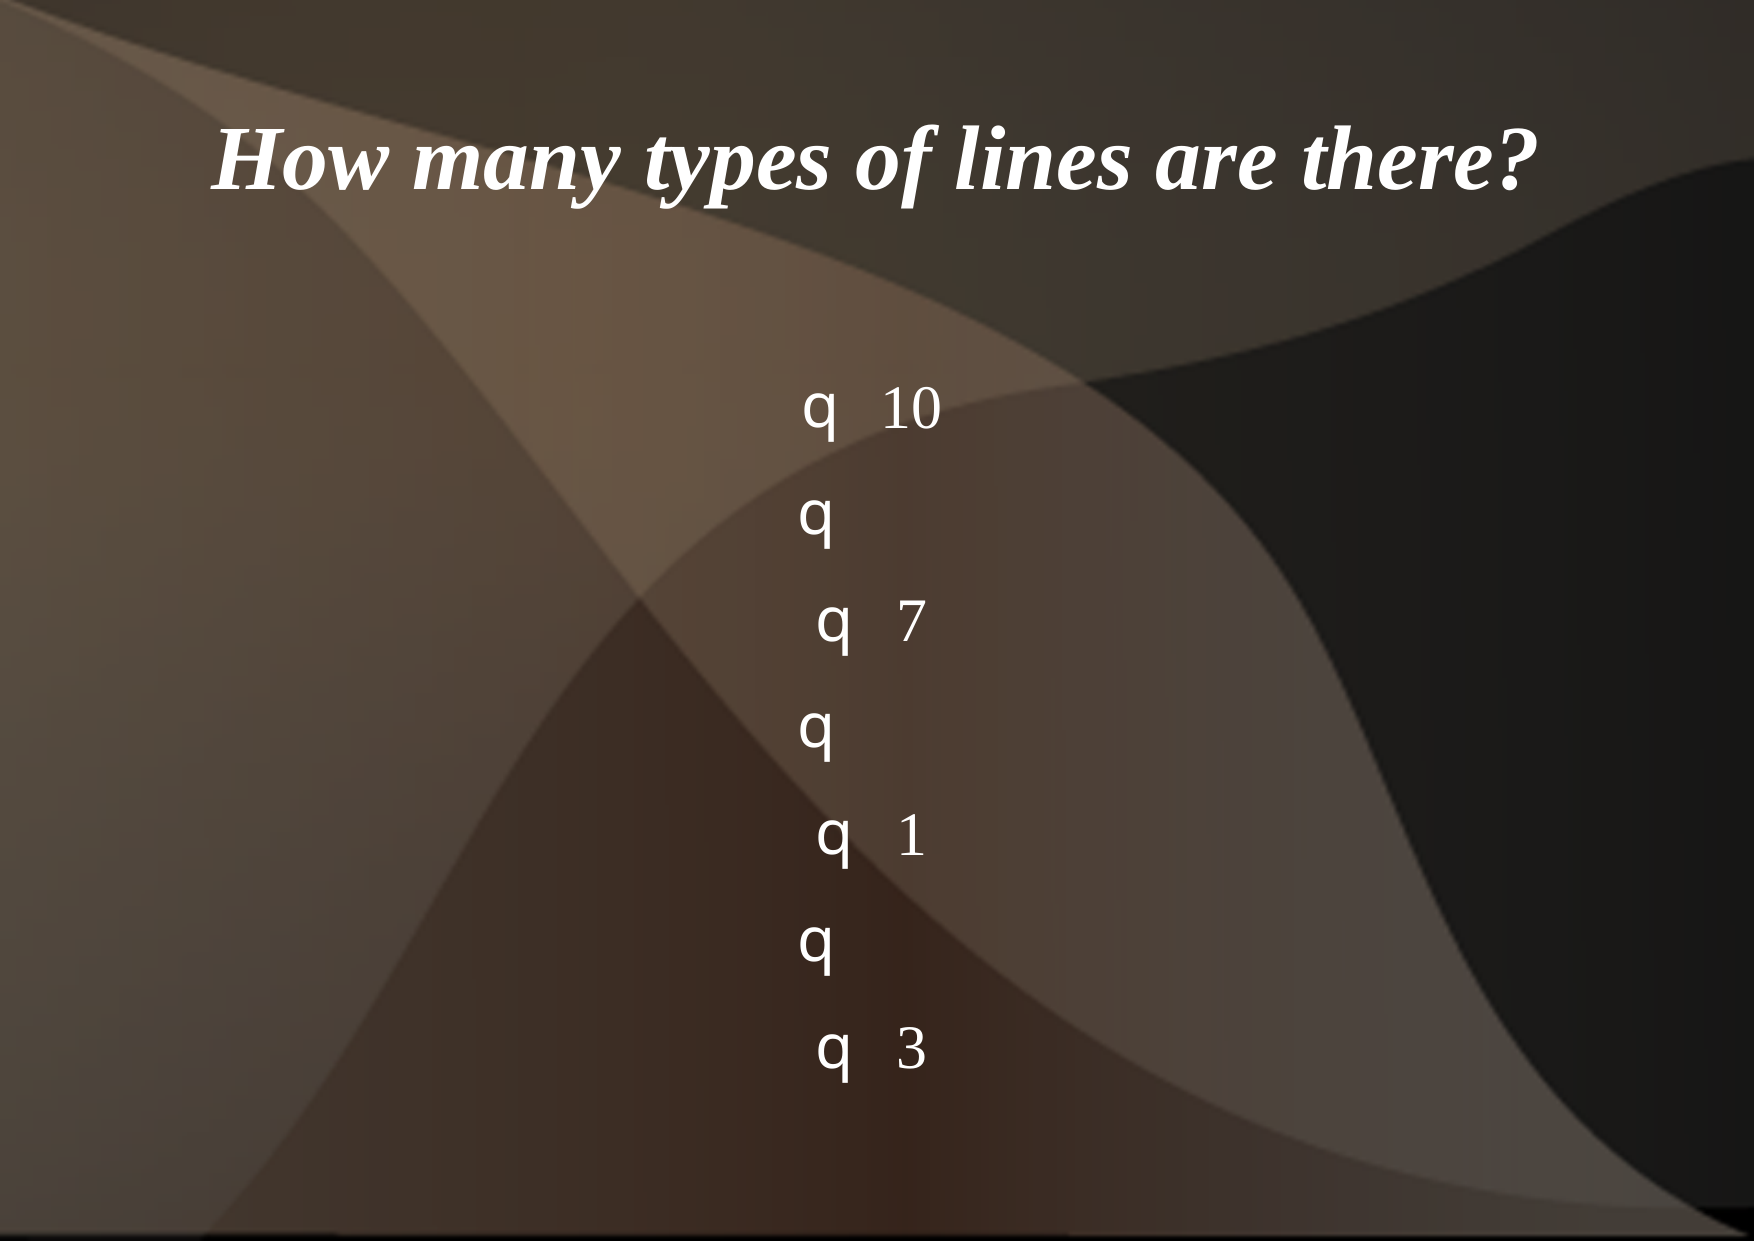

# How many types of lines are there?
10
7
1
3